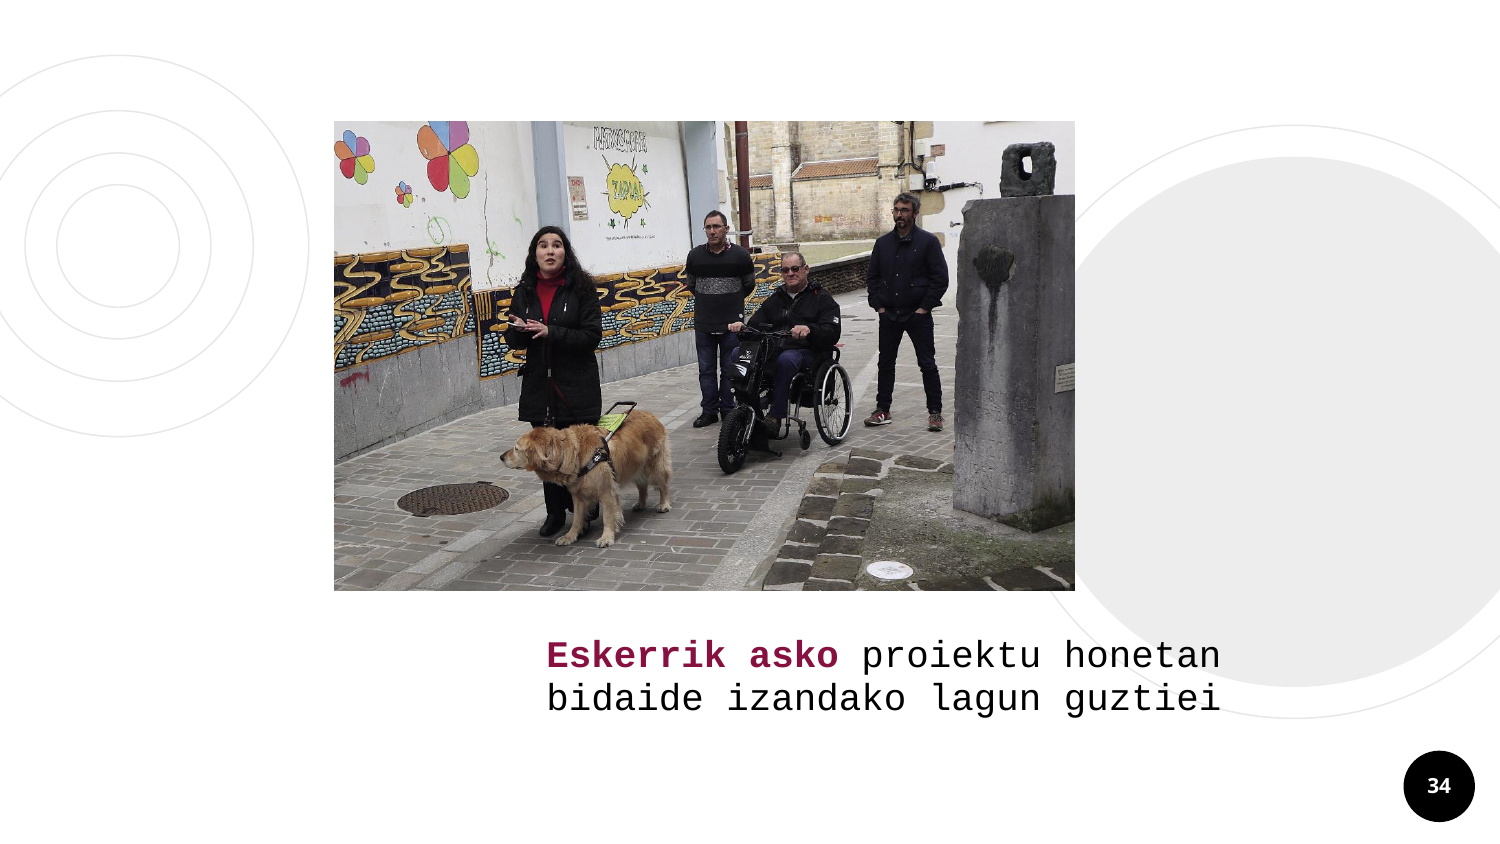

Eskerrik asko proiektu honetan bidaide izandako lagun guztiei